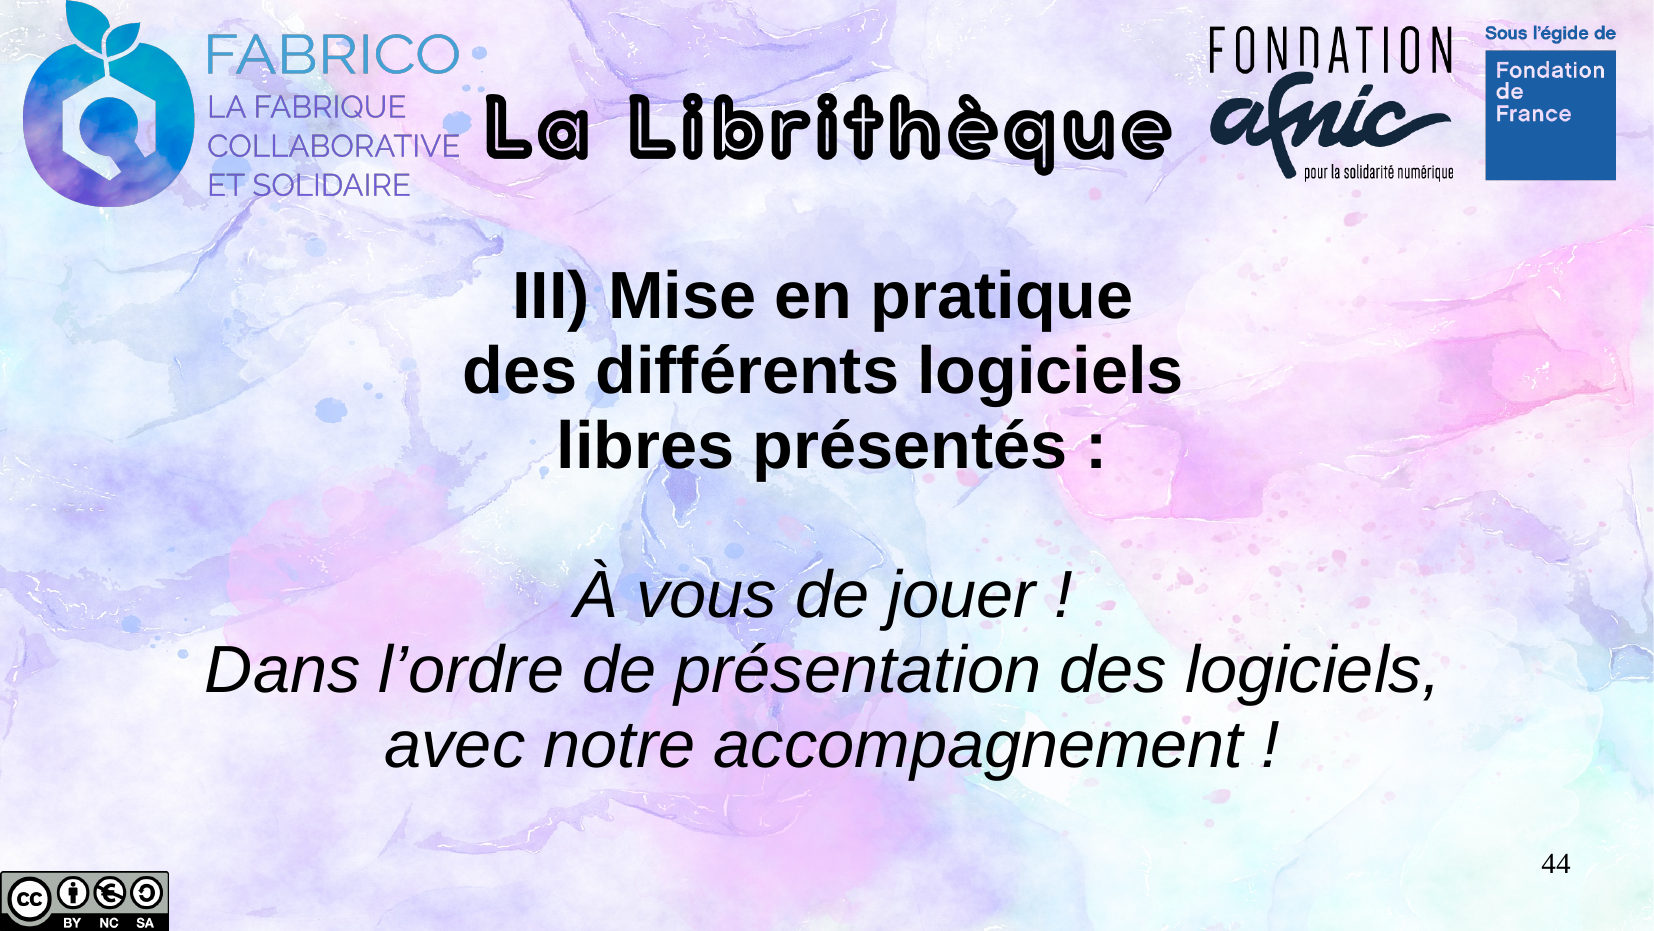

# III) Mise en pratique
des différents logiciels
libres présentés :
À vous de jouer !
Dans l’ordre de présentation des logiciels,
avec notre accompagnement !
44